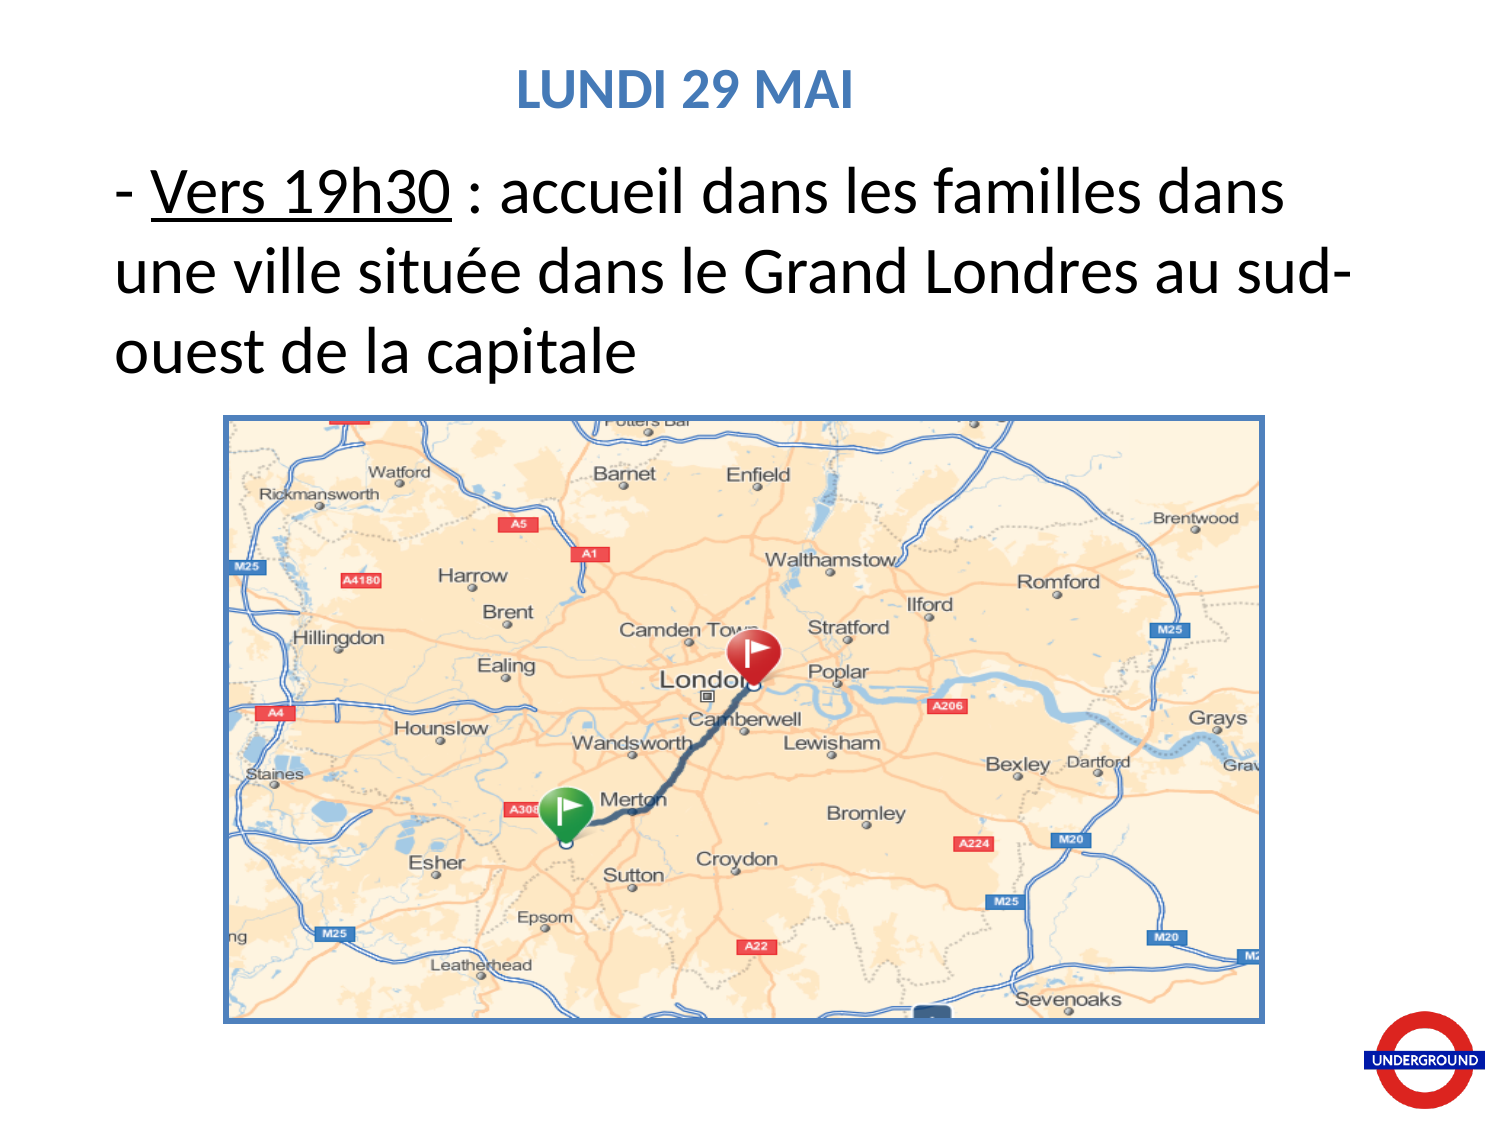

LUNDI 29 MAI
- Vers 19h30 : accueil dans les familles dans une ville située dans le Grand Londres au sud-ouest de la capitale